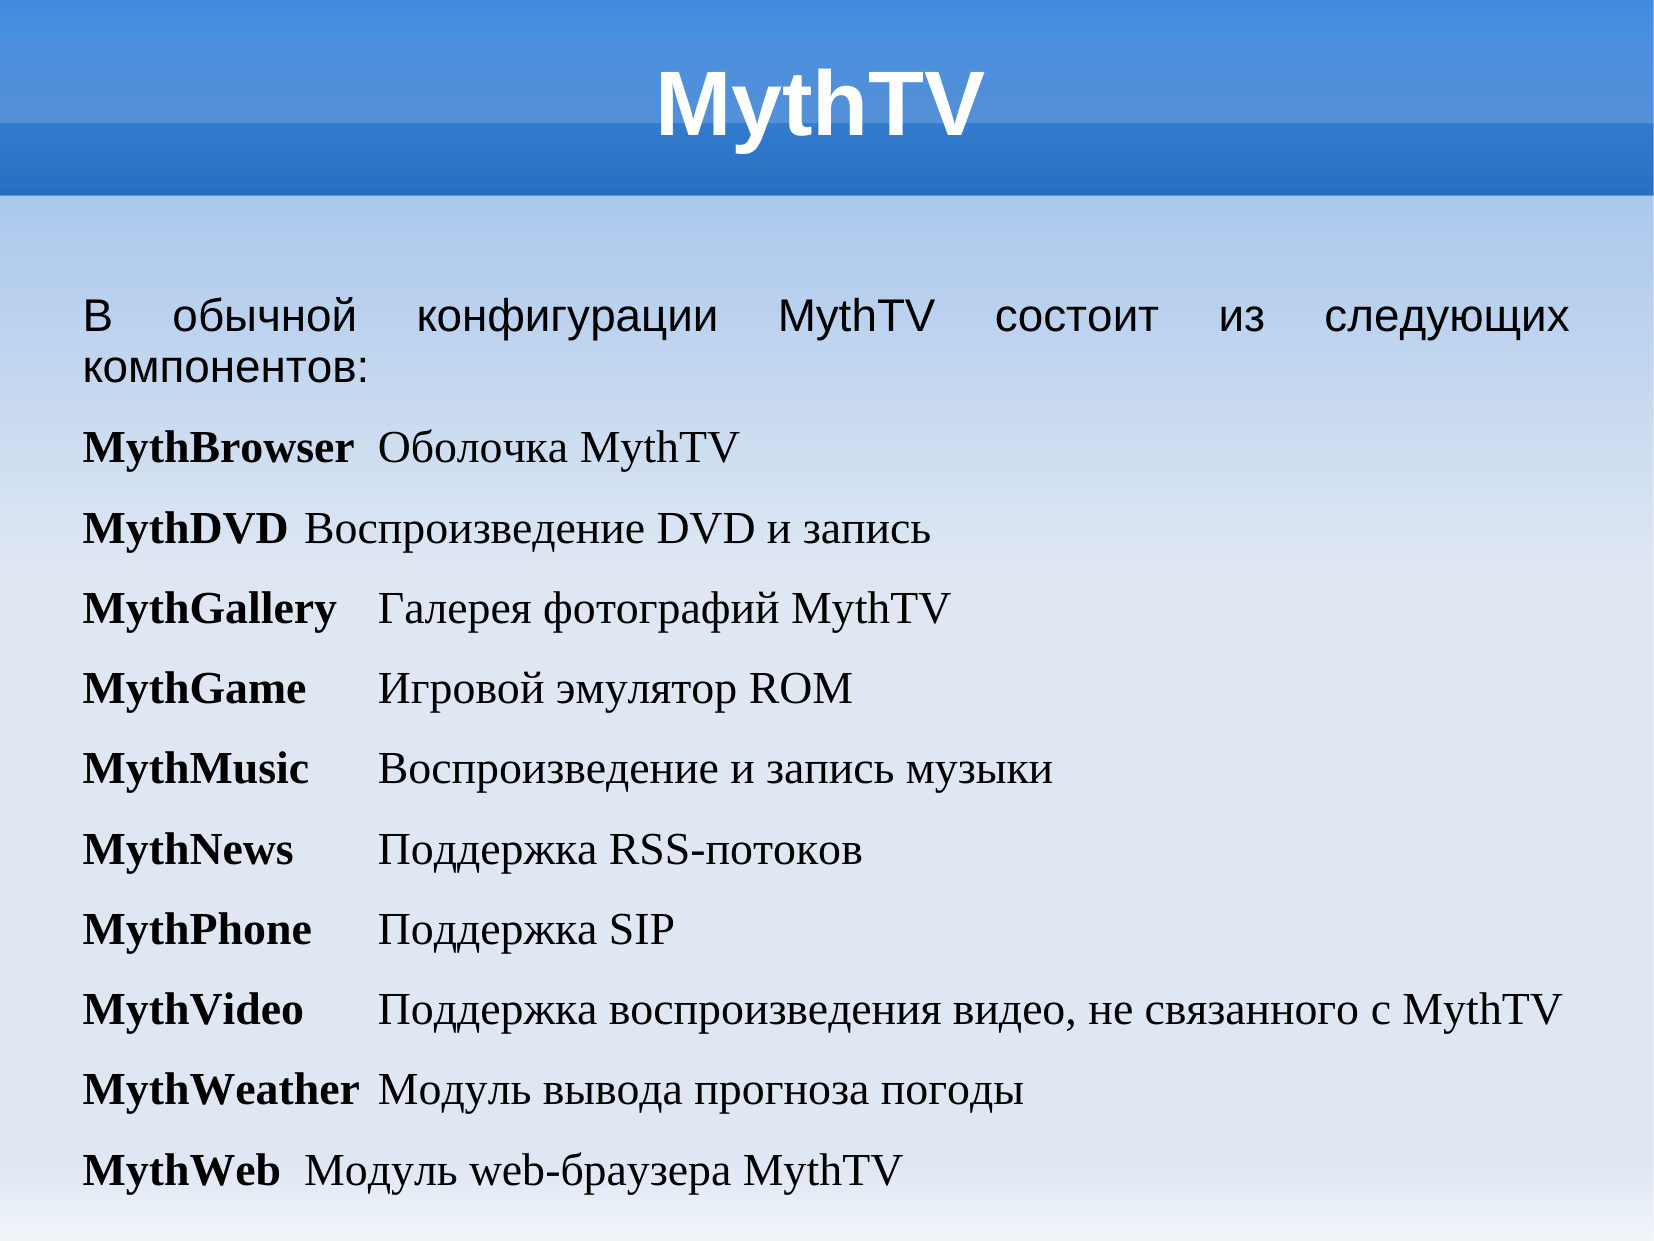

# MythTV
В обычной конфигурации MythTV состоит из следующих компонентов:
MythBrowser 	Оболочка MythTV
MythDVD 	Воспроизведение DVD и запись
MythGallery 	Галерея фотографий MythTV
MythGame 	Игровой эмулятор ROM
MythMusic 	Воспроизведение и запись музыки
MythNews 	Поддержка RSS-потоков
MythPhone 	Поддержка SIP
MythVideo 	Поддержка воспроизведения видео, не связанного с MythTV
MythWeather 	Модуль вывода прогноза погоды
MythWeb 	Модуль web-браузера MythTV